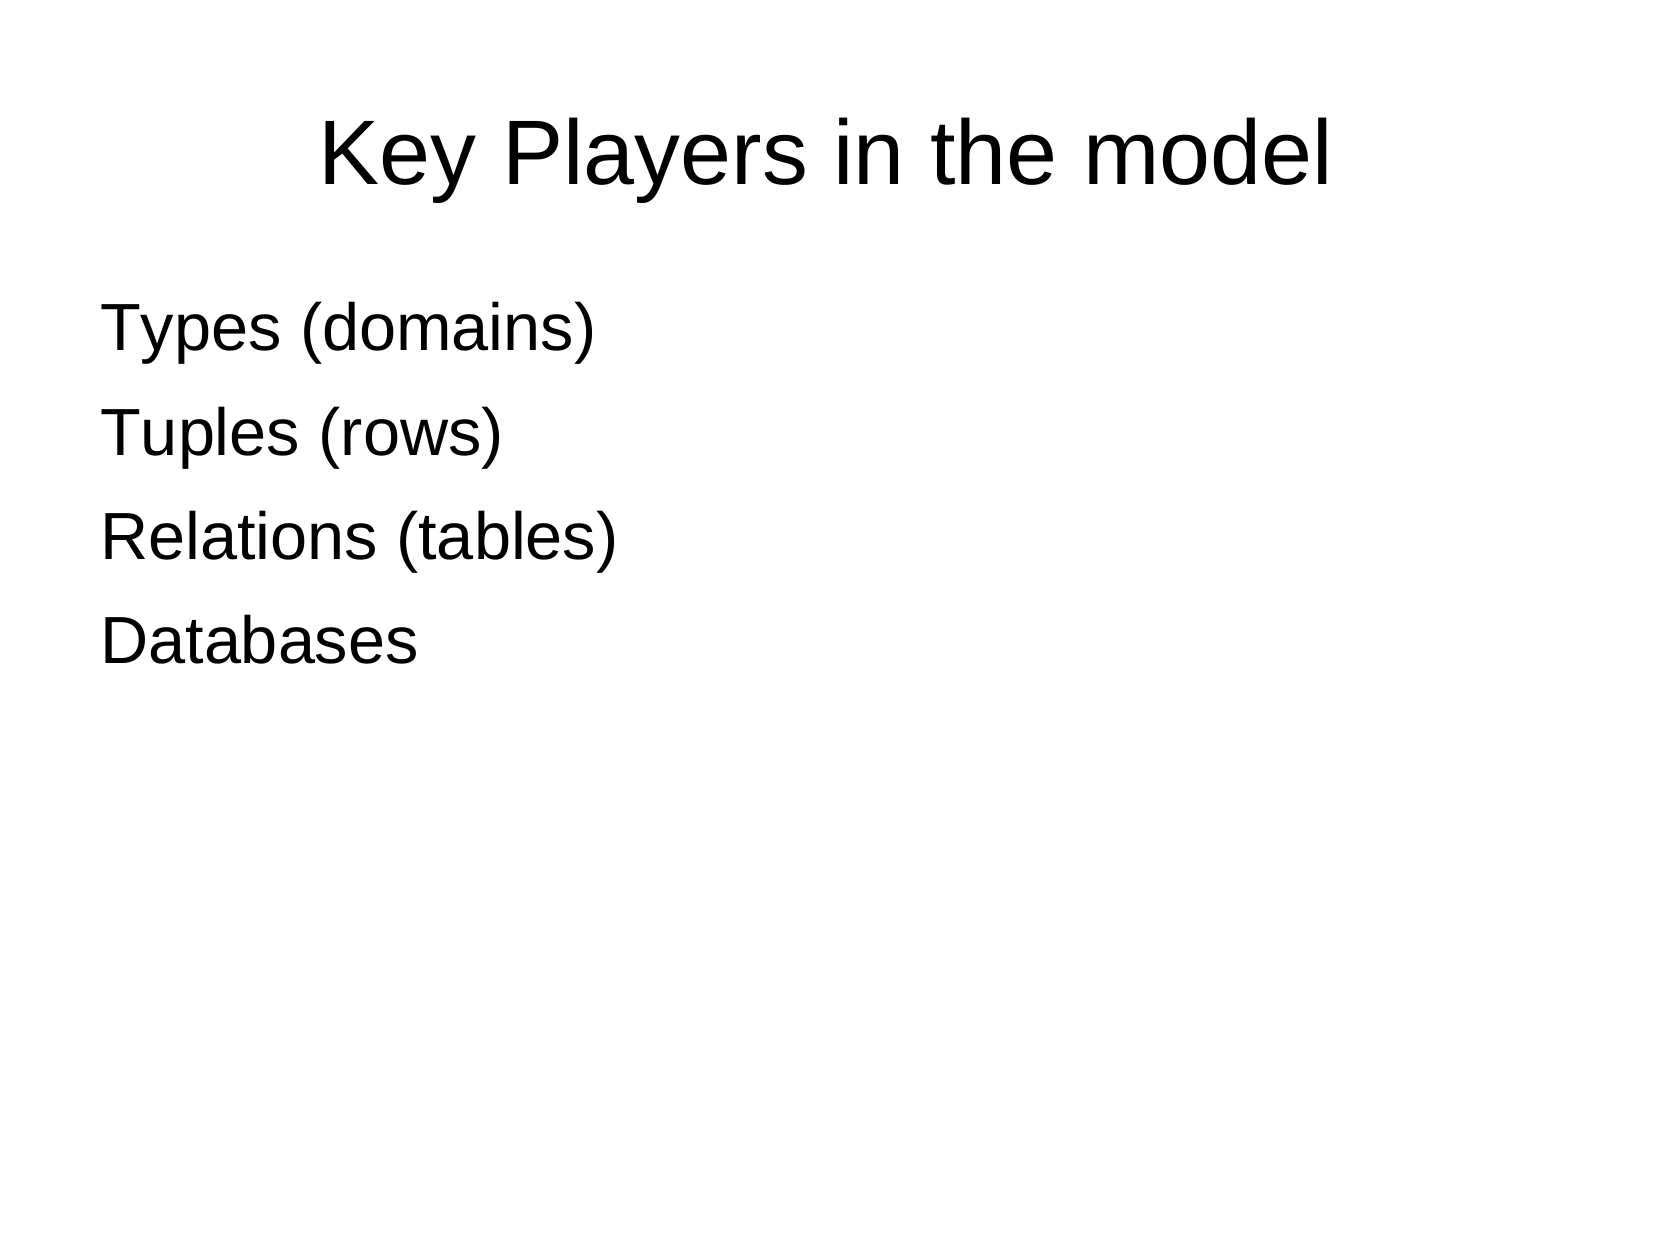

# Key Players in the model
Types (domains)
Tuples (rows)
Relations (tables)
Databases